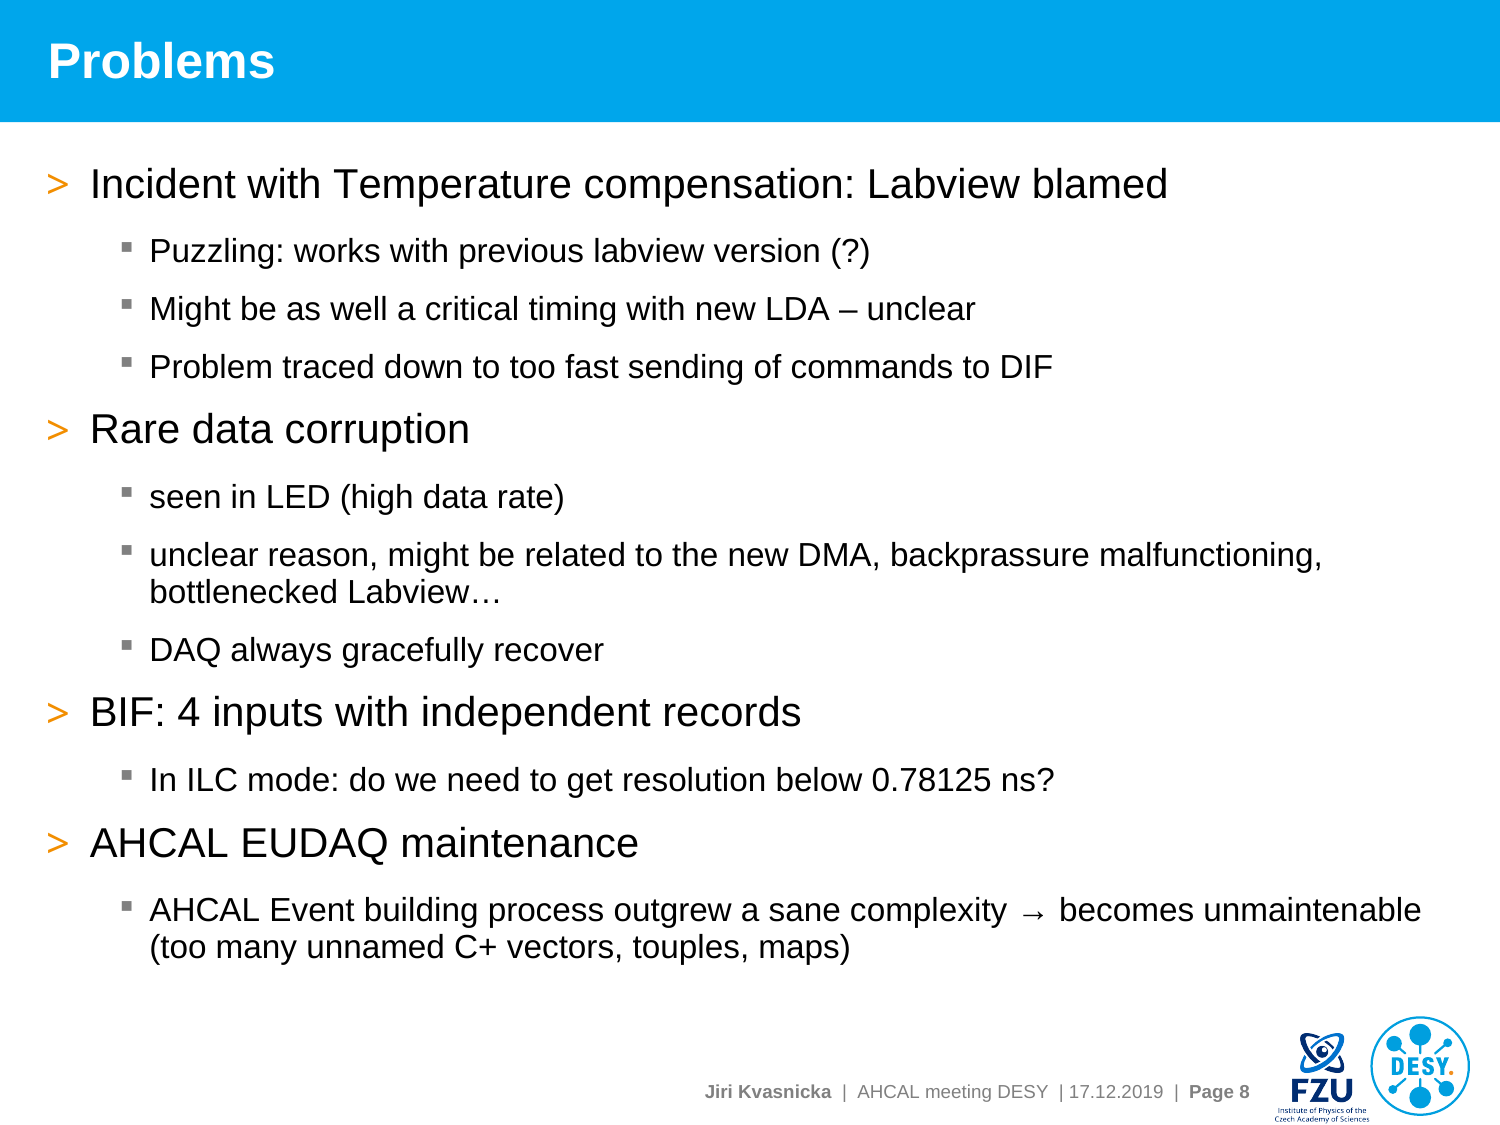

# Problems
Incident with Temperature compensation: Labview blamed
Puzzling: works with previous labview version (?)
Might be as well a critical timing with new LDA – unclear
Problem traced down to too fast sending of commands to DIF
Rare data corruption
seen in LED (high data rate)
unclear reason, might be related to the new DMA, backprassure malfunctioning, bottlenecked Labview…
DAQ always gracefully recover
BIF: 4 inputs with independent records
In ILC mode: do we need to get resolution below 0.78125 ns?
AHCAL EUDAQ maintenance
AHCAL Event building process outgrew a sane complexity → becomes unmaintenable (too many unnamed C+ vectors, touples, maps)